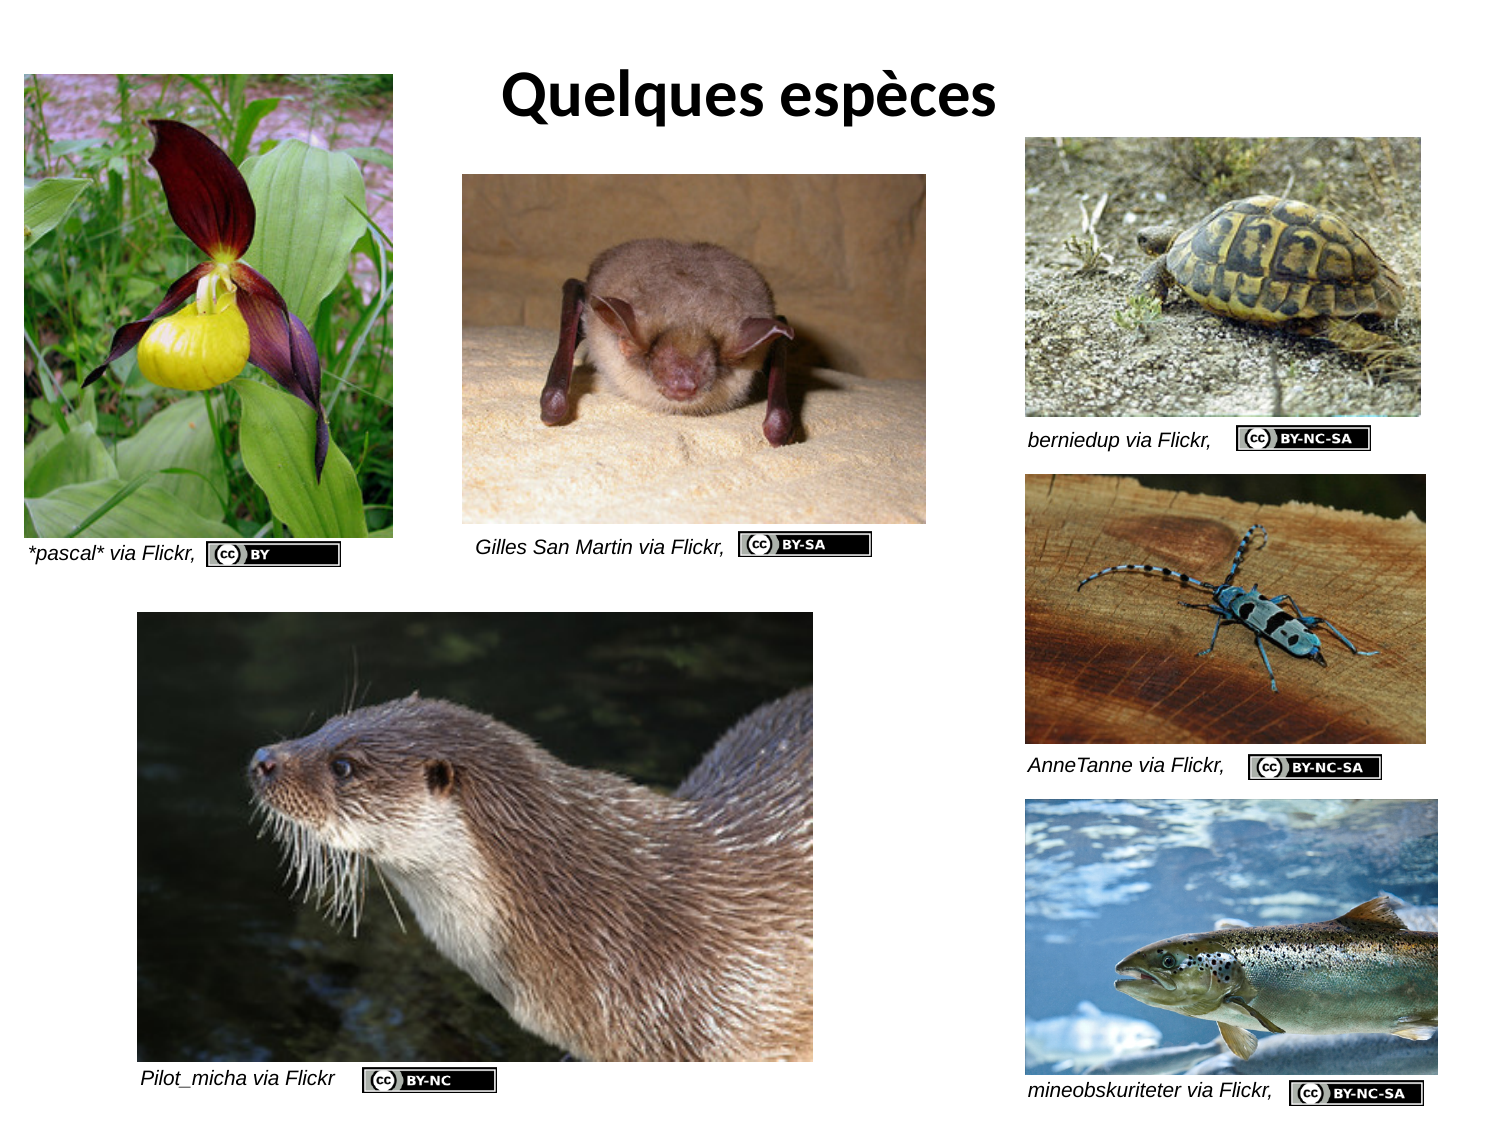

# Quelques espèces
berniedup via Flickr,
Gilles San Martin via Flickr,
*pascal* via Flickr,
AnneTanne via Flickr,
Pilot_micha via Flickr
mineobskuriteter via Flickr,